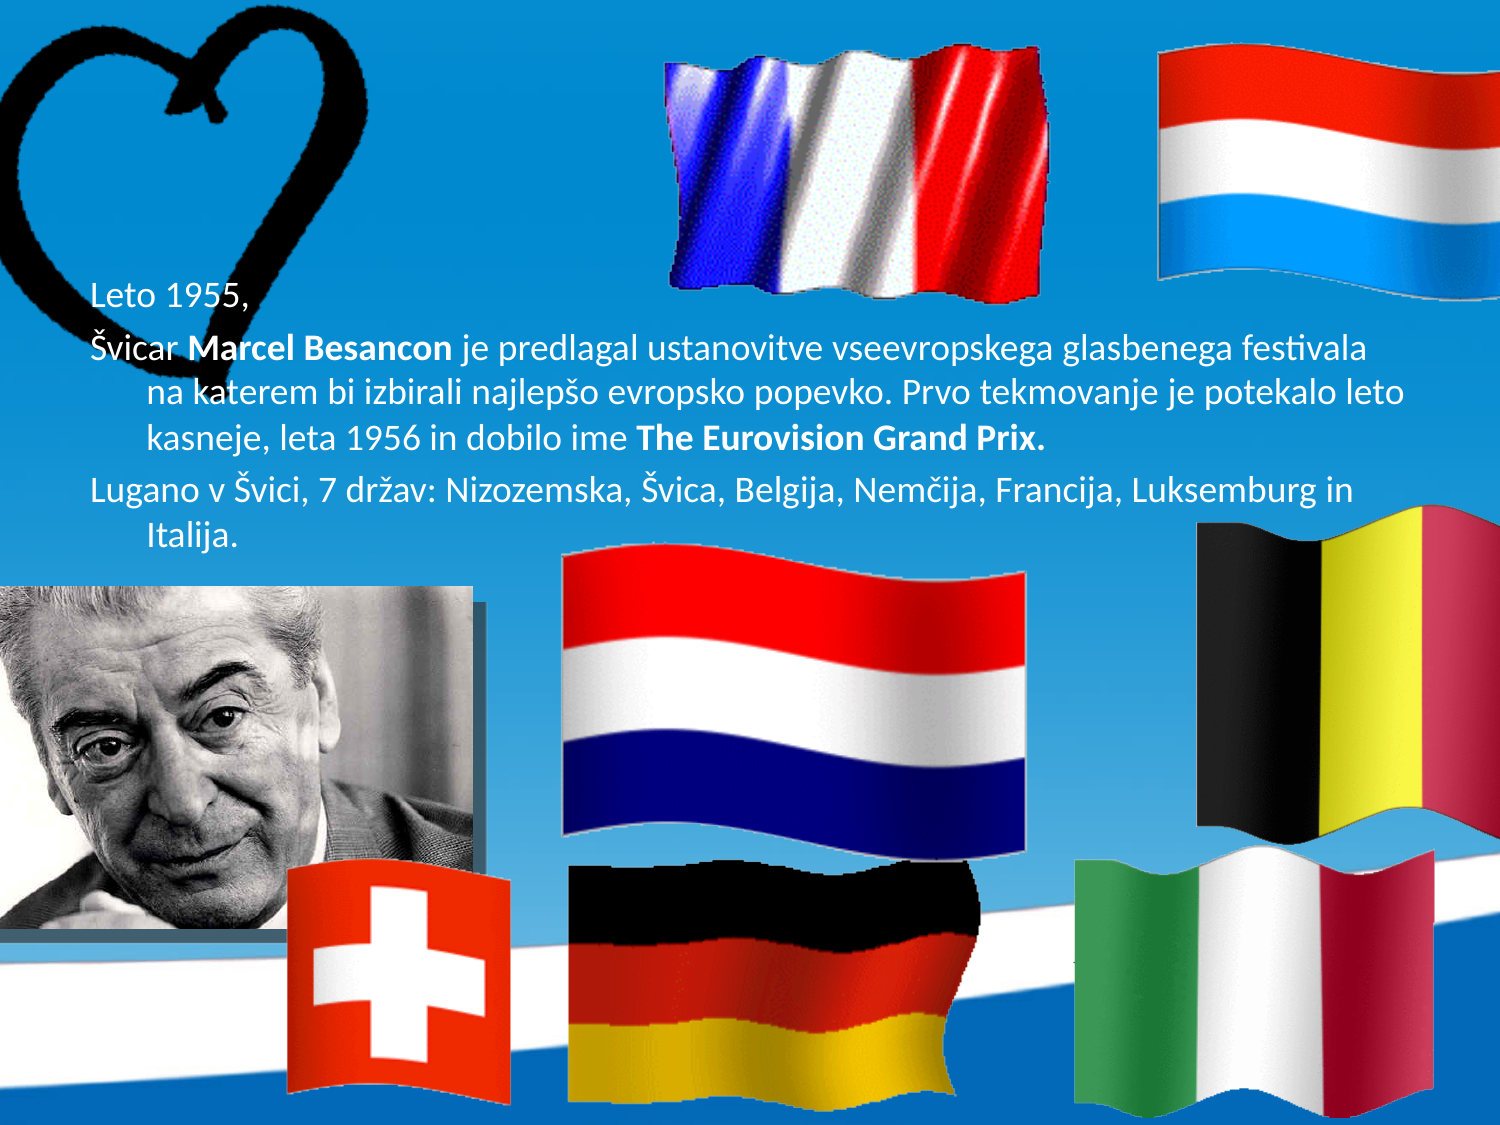

#
Leto 1955,
Švicar Marcel Besancon je predlagal ustanovitve vseevropskega glasbenega festivala na katerem bi izbirali najlepšo evropsko popevko. Prvo tekmovanje je potekalo leto kasneje, leta 1956 in dobilo ime The Eurovision Grand Prix.
Lugano v Švici, 7 držav: Nizozemska, Švica, Belgija, Nemčija, Francija, Luksemburg in Italija.